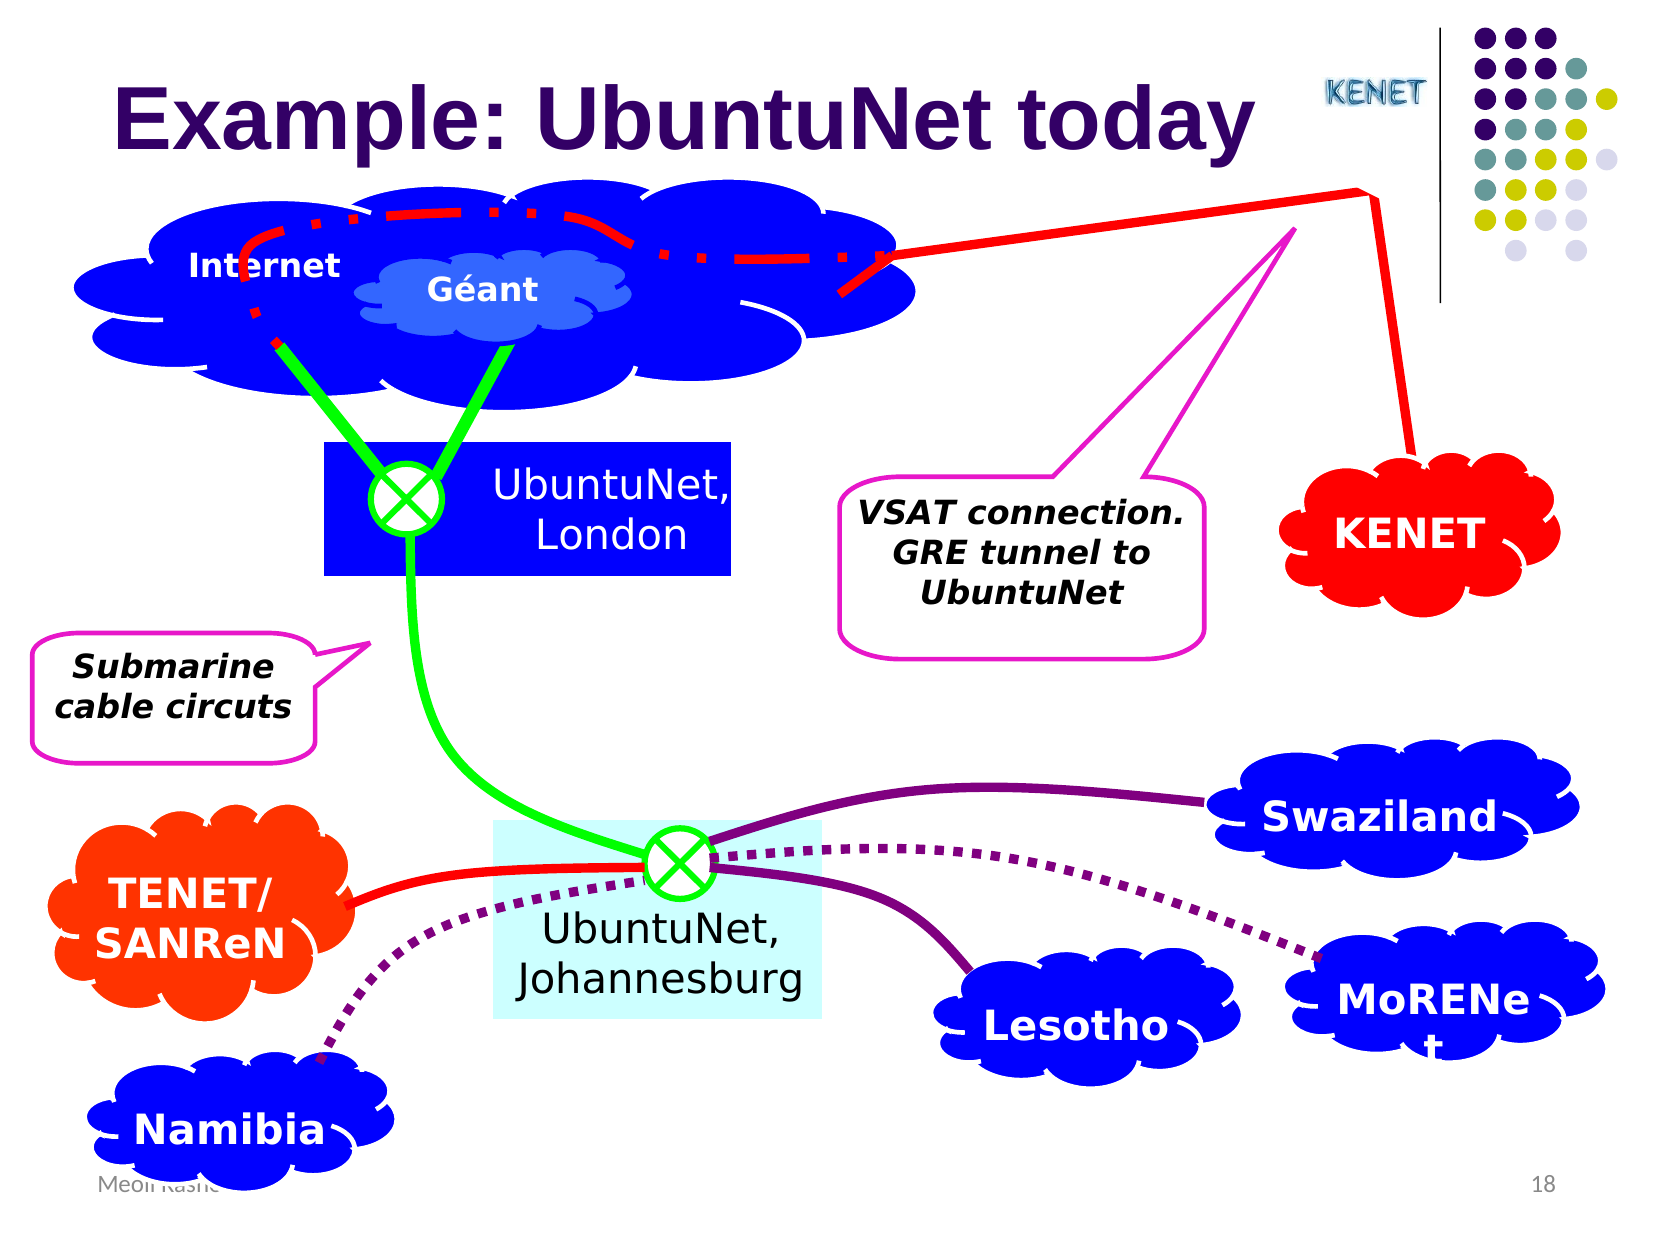

Example: UbuntuNet today
Internet
Géant
UbuntuNet, London
KENET
VSAT connection.
GRE tunnel to UbuntuNet
Submarine cable circuts
Swaziland
TENET/ SANReN
UbuntuNet, Johannesburg
MoRENet
Lesotho
Namibia
Meoli Kashorda